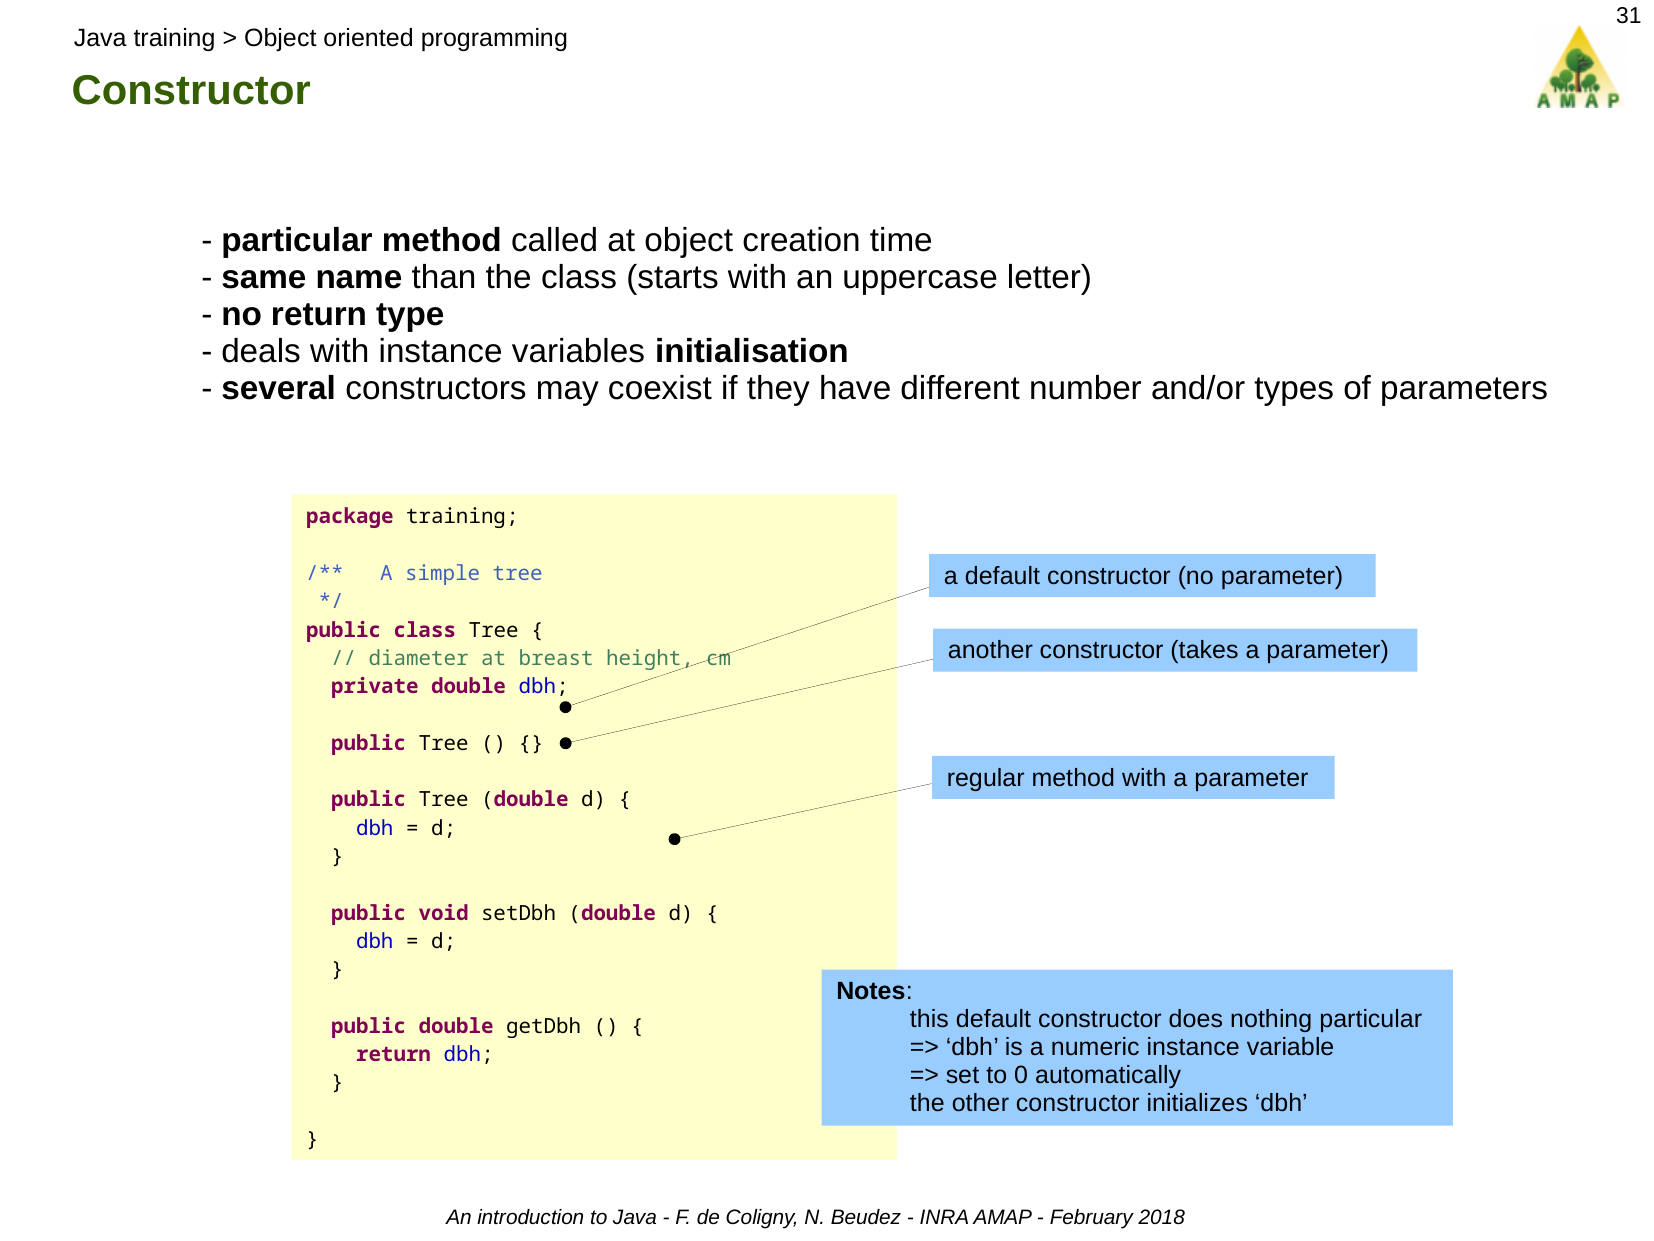

31
Java training > Object oriented programming
Constructor
- particular method called at object creation time
- same name than the class (starts with an uppercase letter)
- no return type
- deals with instance variables initialisation
- several constructors may coexist if they have different number and/or types of parameters
package training;
/**	A simple tree
 */
public class Tree {
 // diameter at breast height, cm
 private double dbh;
 public Tree () {}
 public Tree (double d) {
 dbh = d;
 }
 public void setDbh (double d) {
 dbh = d;
 }
 public double getDbh () {
 return dbh;
 }
}
a default constructor (no parameter)
another constructor (takes a parameter)
regular method with a parameter
Notes:
	this default constructor does nothing particular
	=> ‘dbh’ is a numeric instance variable
	=> set to 0 automatically
	the other constructor initializes ‘dbh’